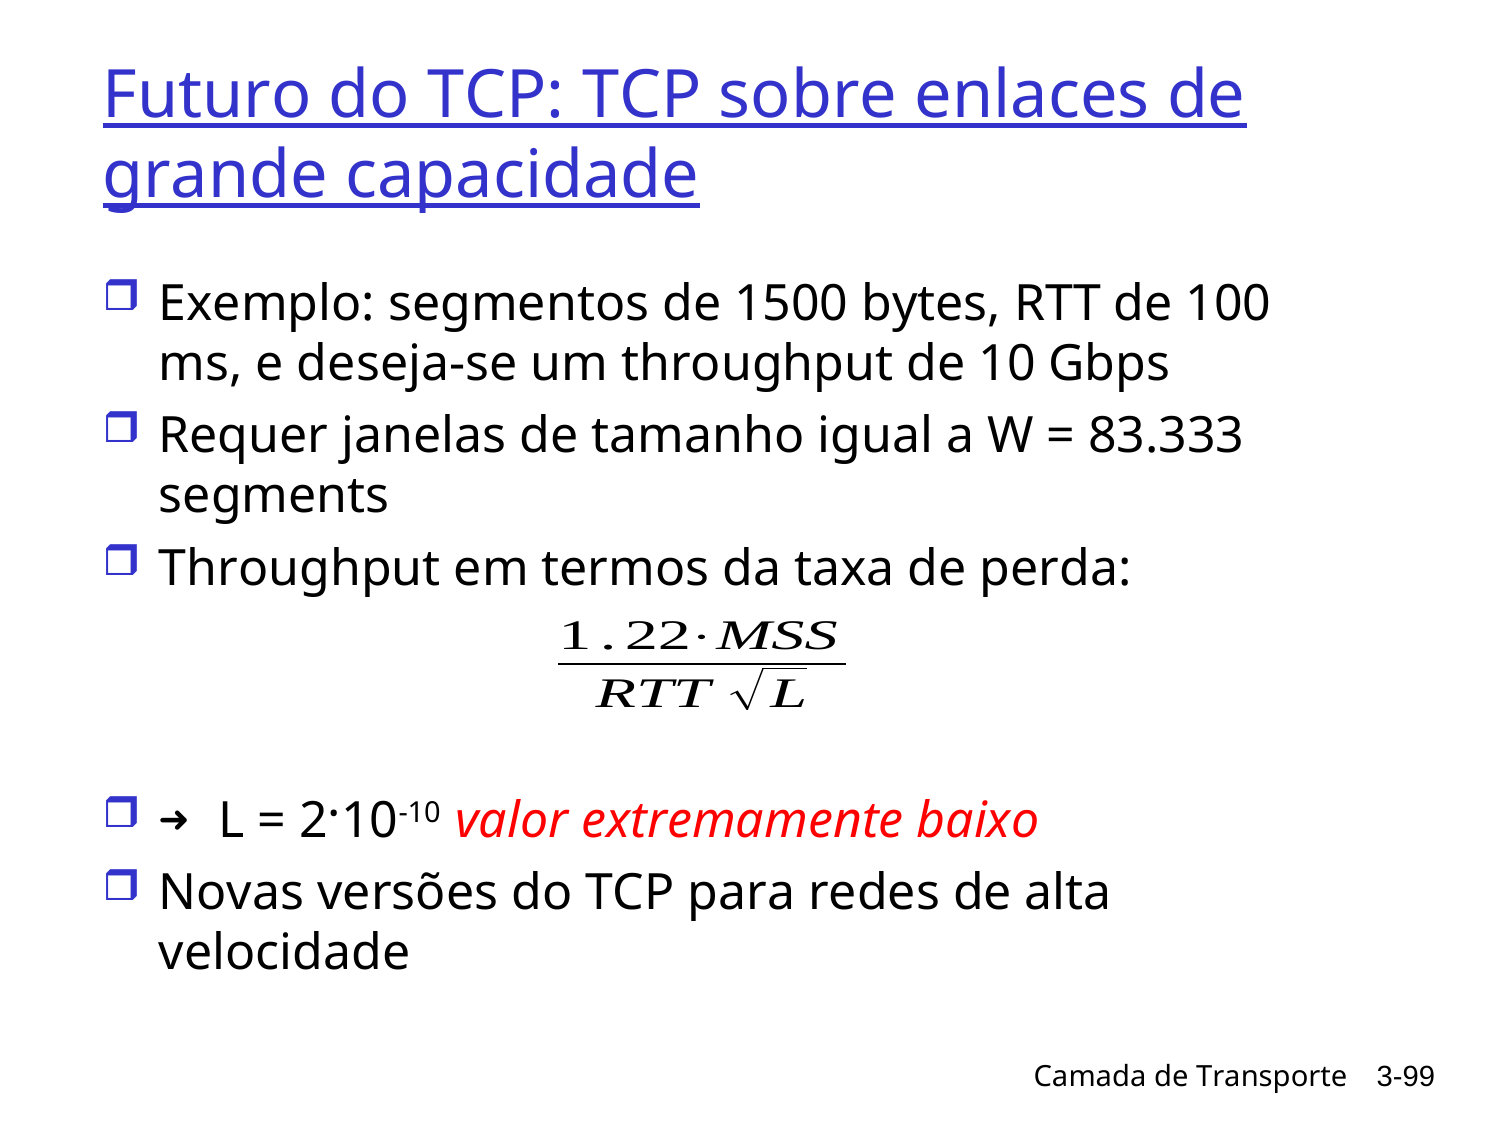

# Futuro do TCP: TCP sobre enlaces de grande capacidade
Exemplo: segmentos de 1500 bytes, RTT de 100 ms, e deseja-se um throughput de 10 Gbps
Requer janelas de tamanho igual a W = 83.333 segments
Throughput em termos da taxa de perda:
➜ L = 2·10-10 valor extremamente baixo
Novas versões do TCP para redes de alta velocidade
Camada de Transporte